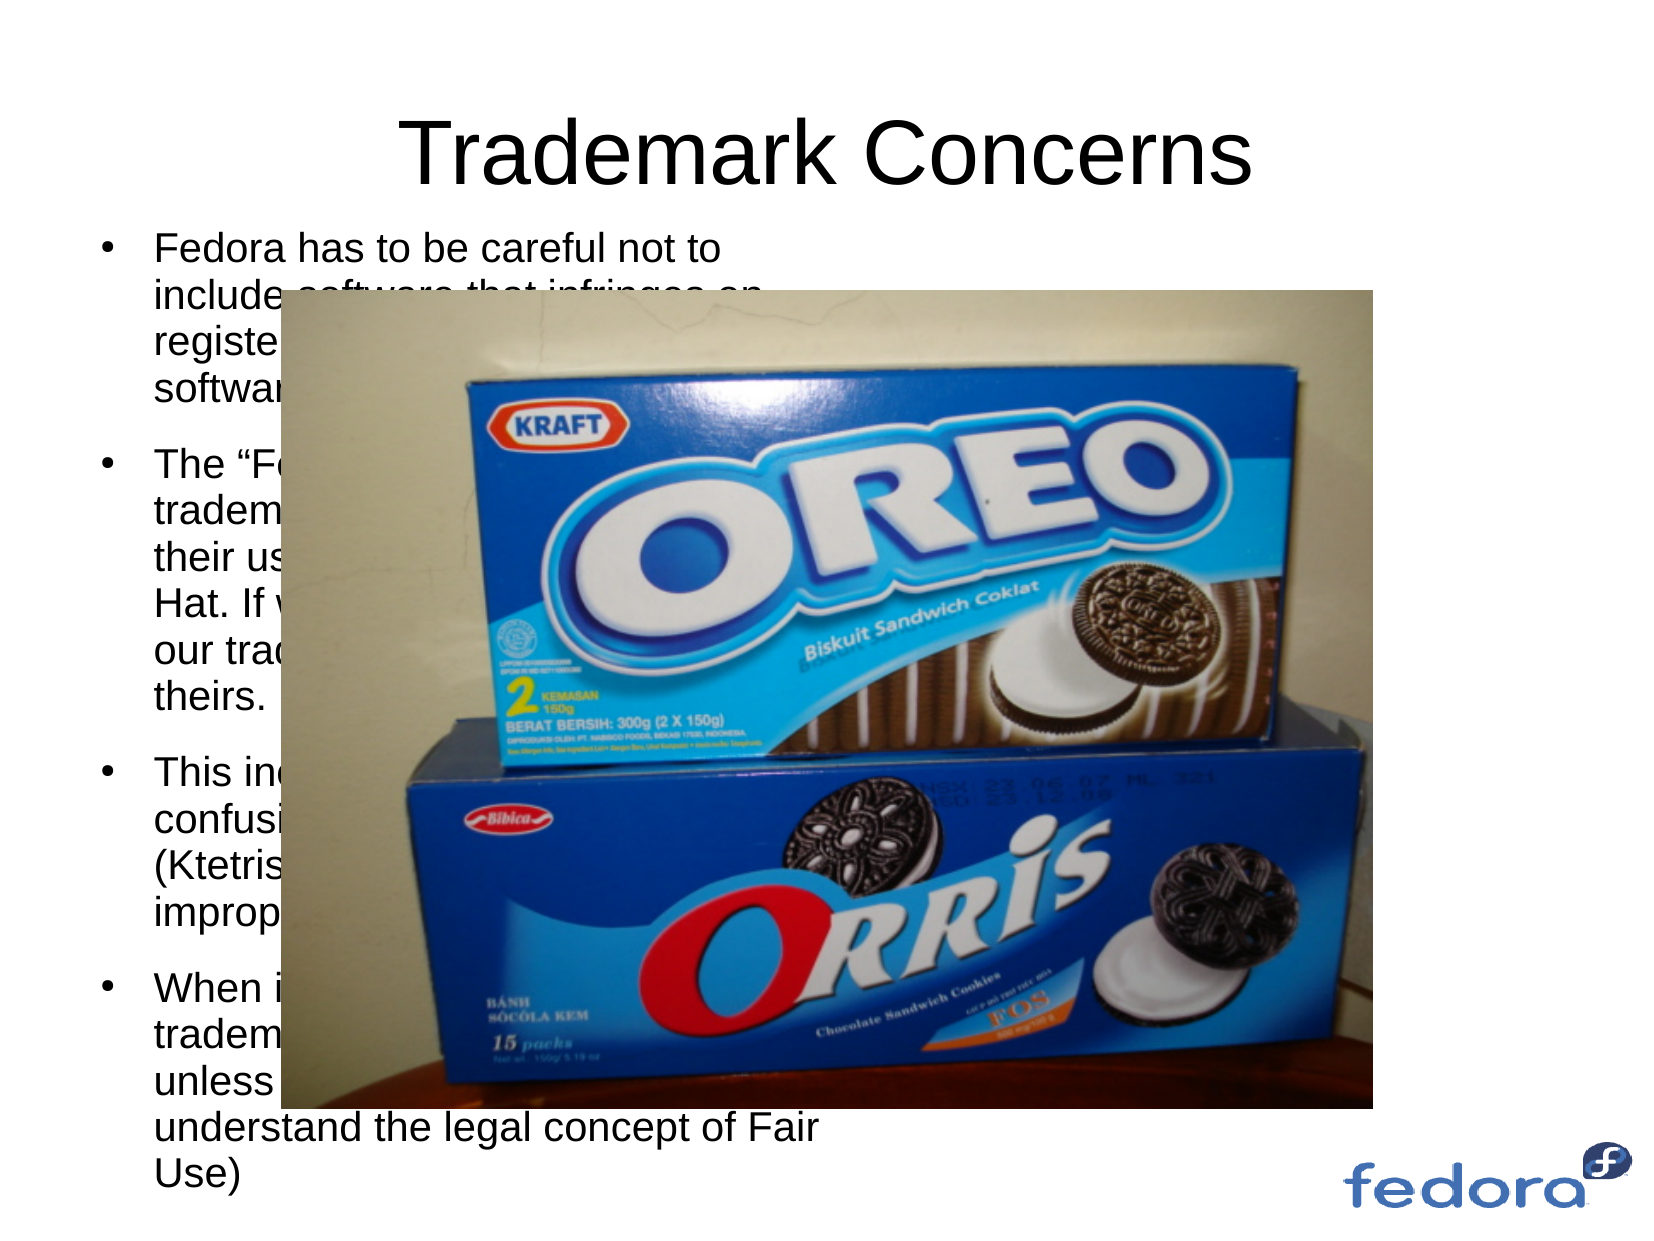

# Trademark Concerns
Fedora has to be careful not to include software that infringes on registered Trademarks in the software field.
The “Fedora” and “Red Hat” trademarks are very valuable, and their use is tightly controlled by Red Hat. If we expect others to respect our trademarks, we have to respect theirs.
This includes names which are confusingly similar to trademarks (Ktetris) or use of trademarks in improper ways (“a Tetris game”)
When in doubt, avoid using existing trademarks in FOSS software unless you have permission (or you understand the legal concept of Fair Use)